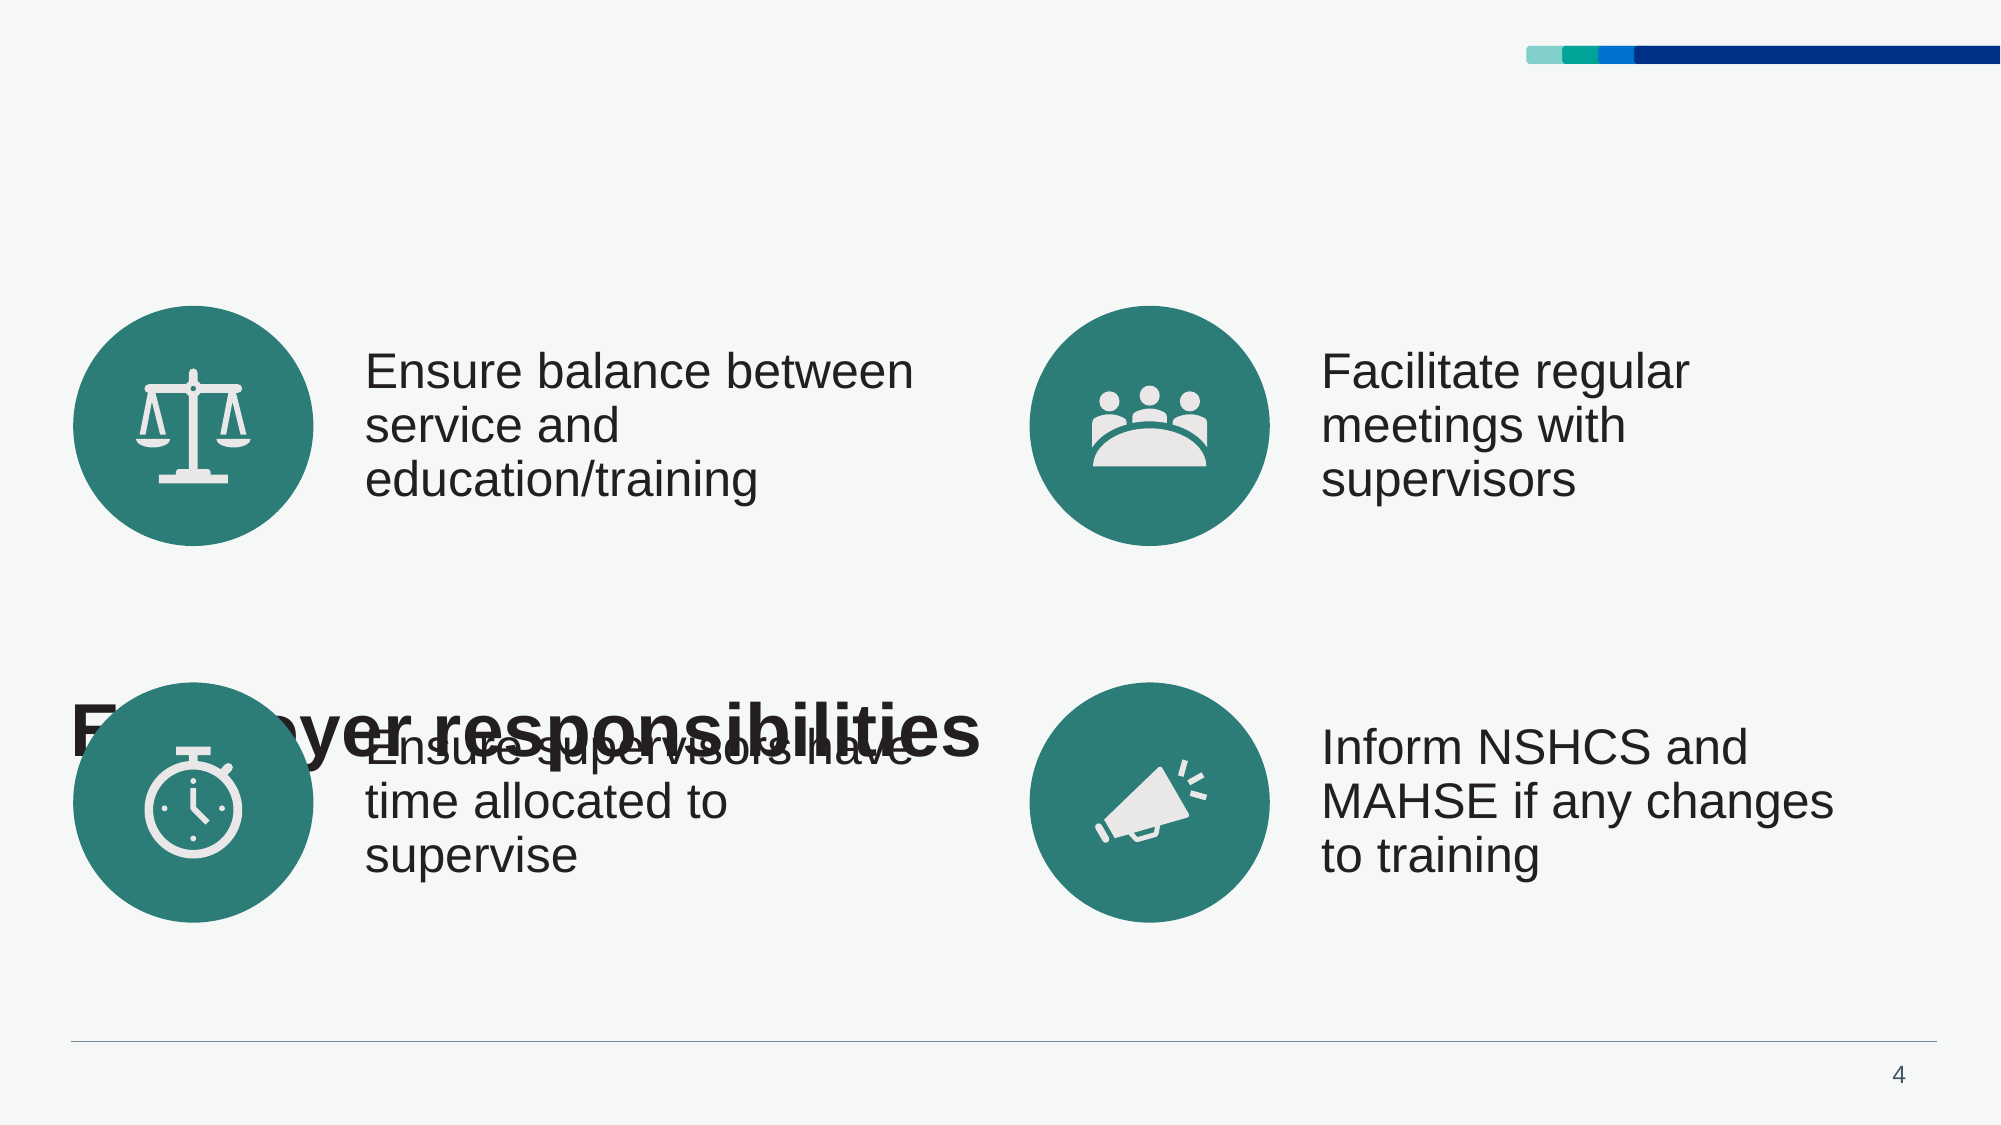

Ensure balance between service and education/training
Facilitate regular meetings with supervisors
Ensure supervisors have time allocated to supervise
Inform NSHCS and MAHSE if any changes to training
# Employer responsibilities